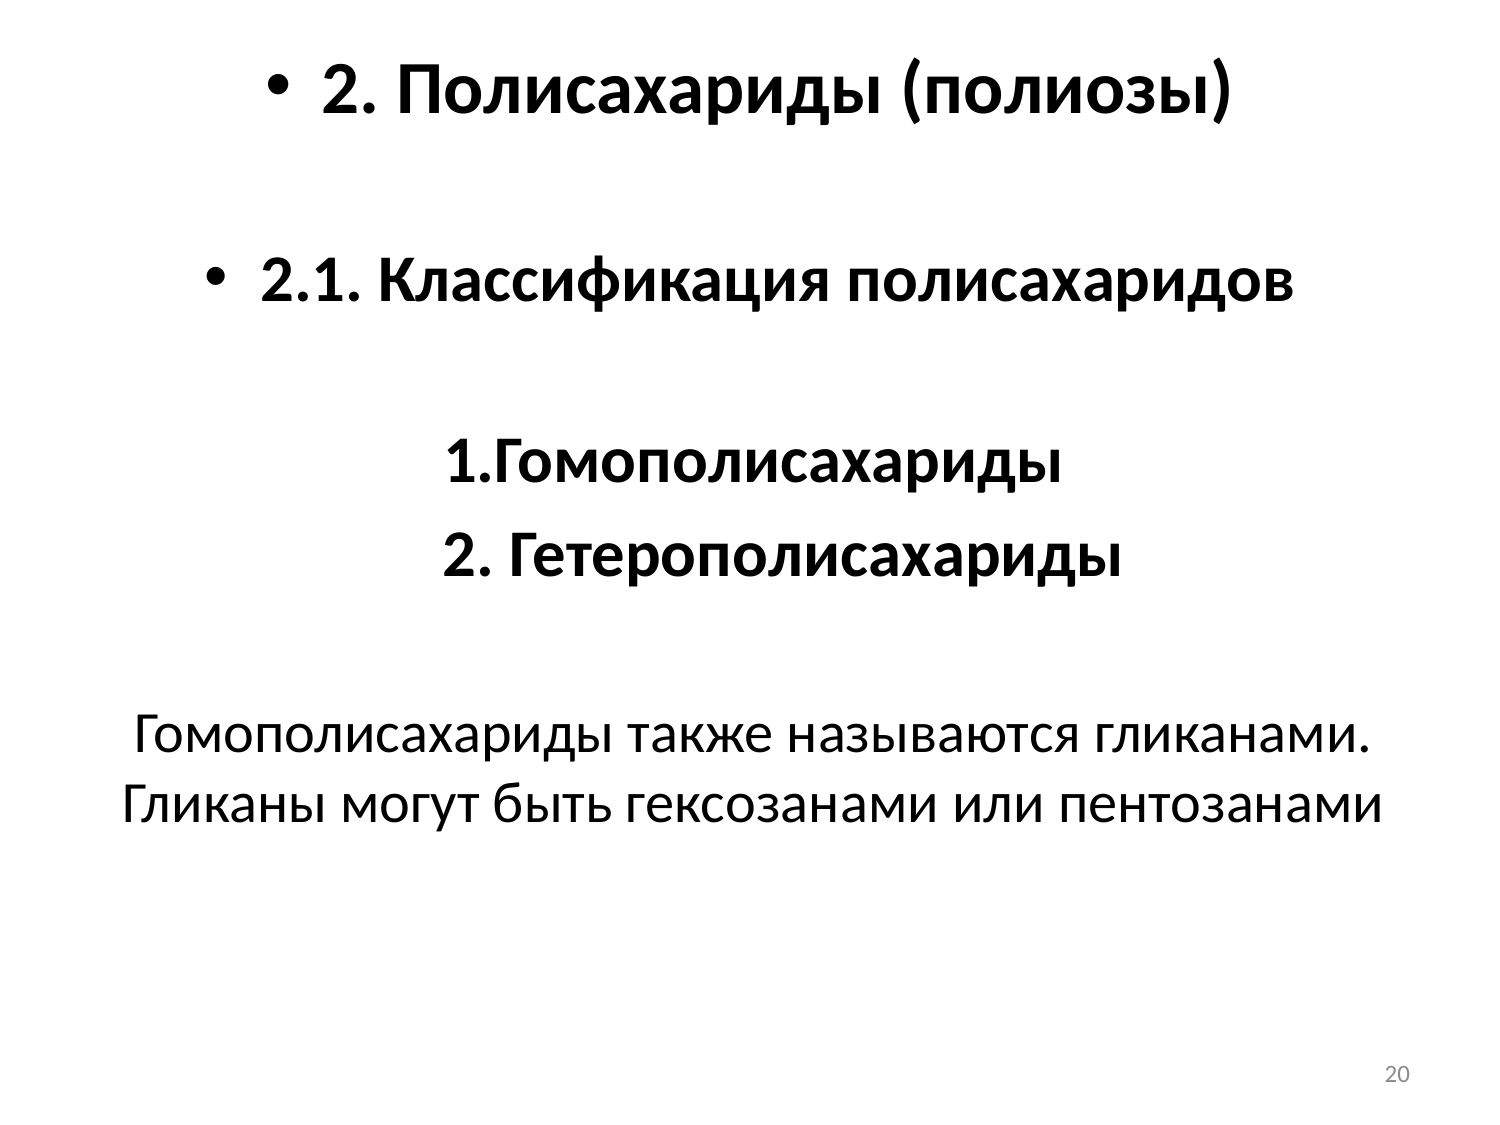

# 2. Полисахариды (полиозы)
2.1. Классификация полисахаридов
1.Гомополисахариды
 2. Гетерополисахариды
Гомополисахариды также называются гликанами. Гликаны могут быть гексозанами или пентозанами